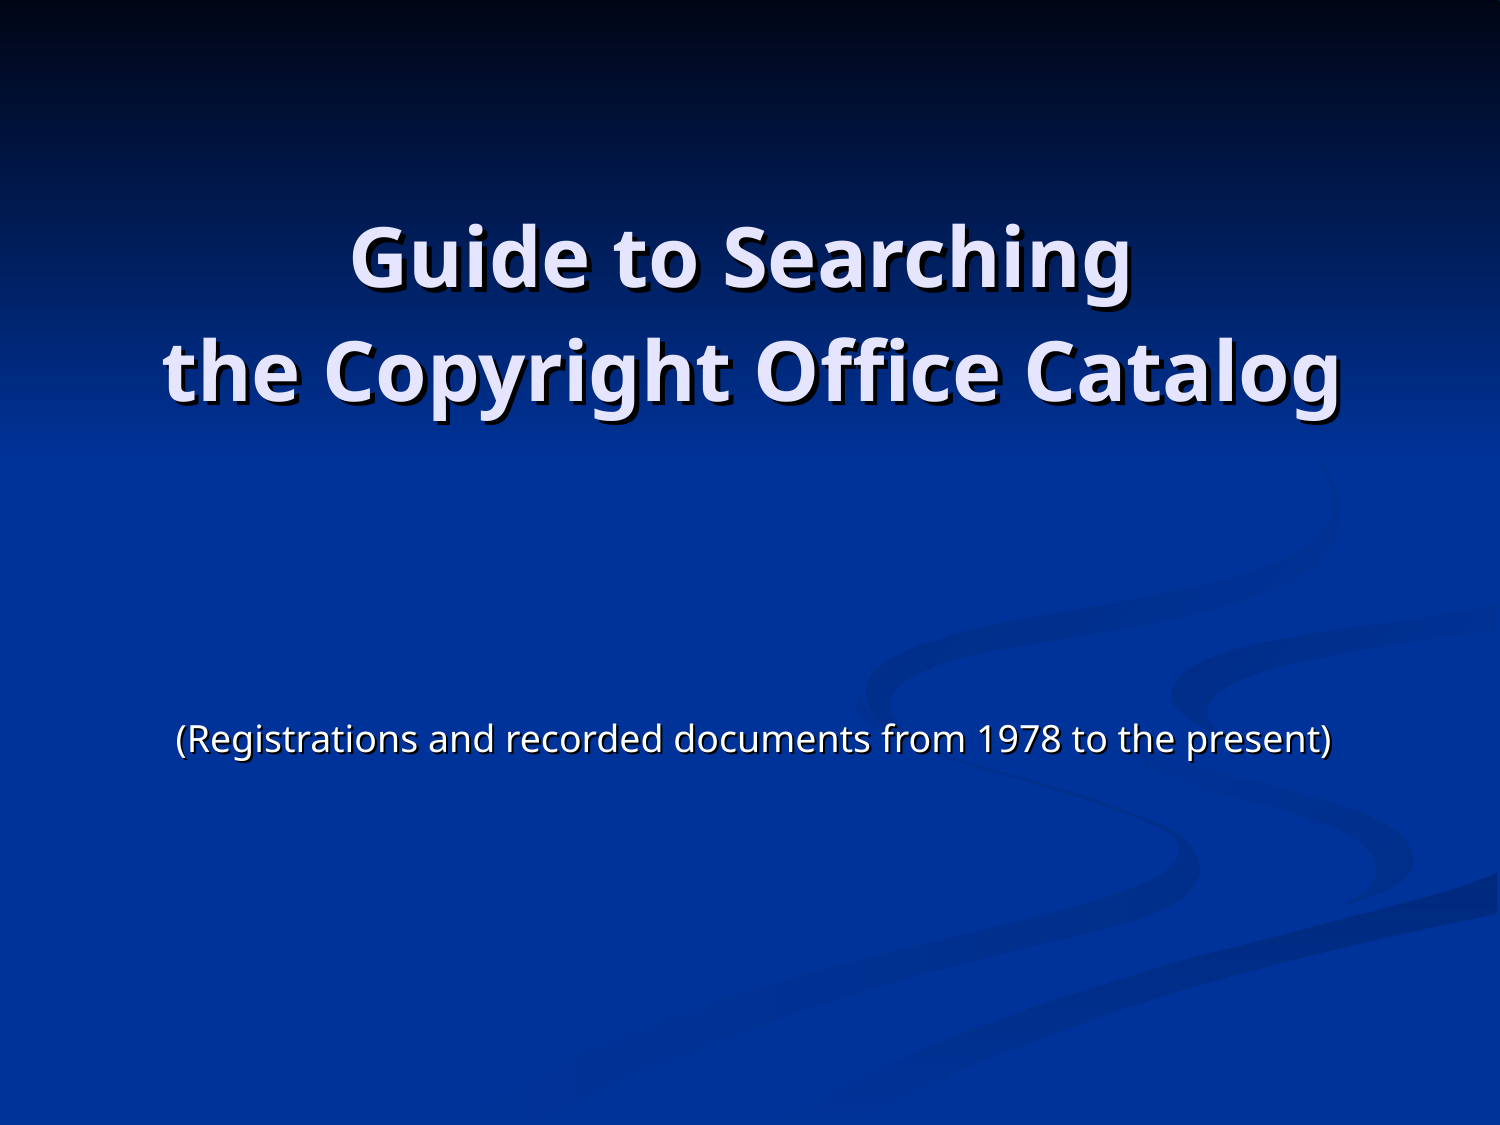

# Guide to Searching the Copyright Office Catalog
(Registrations and recorded documents from 1978 to the present)